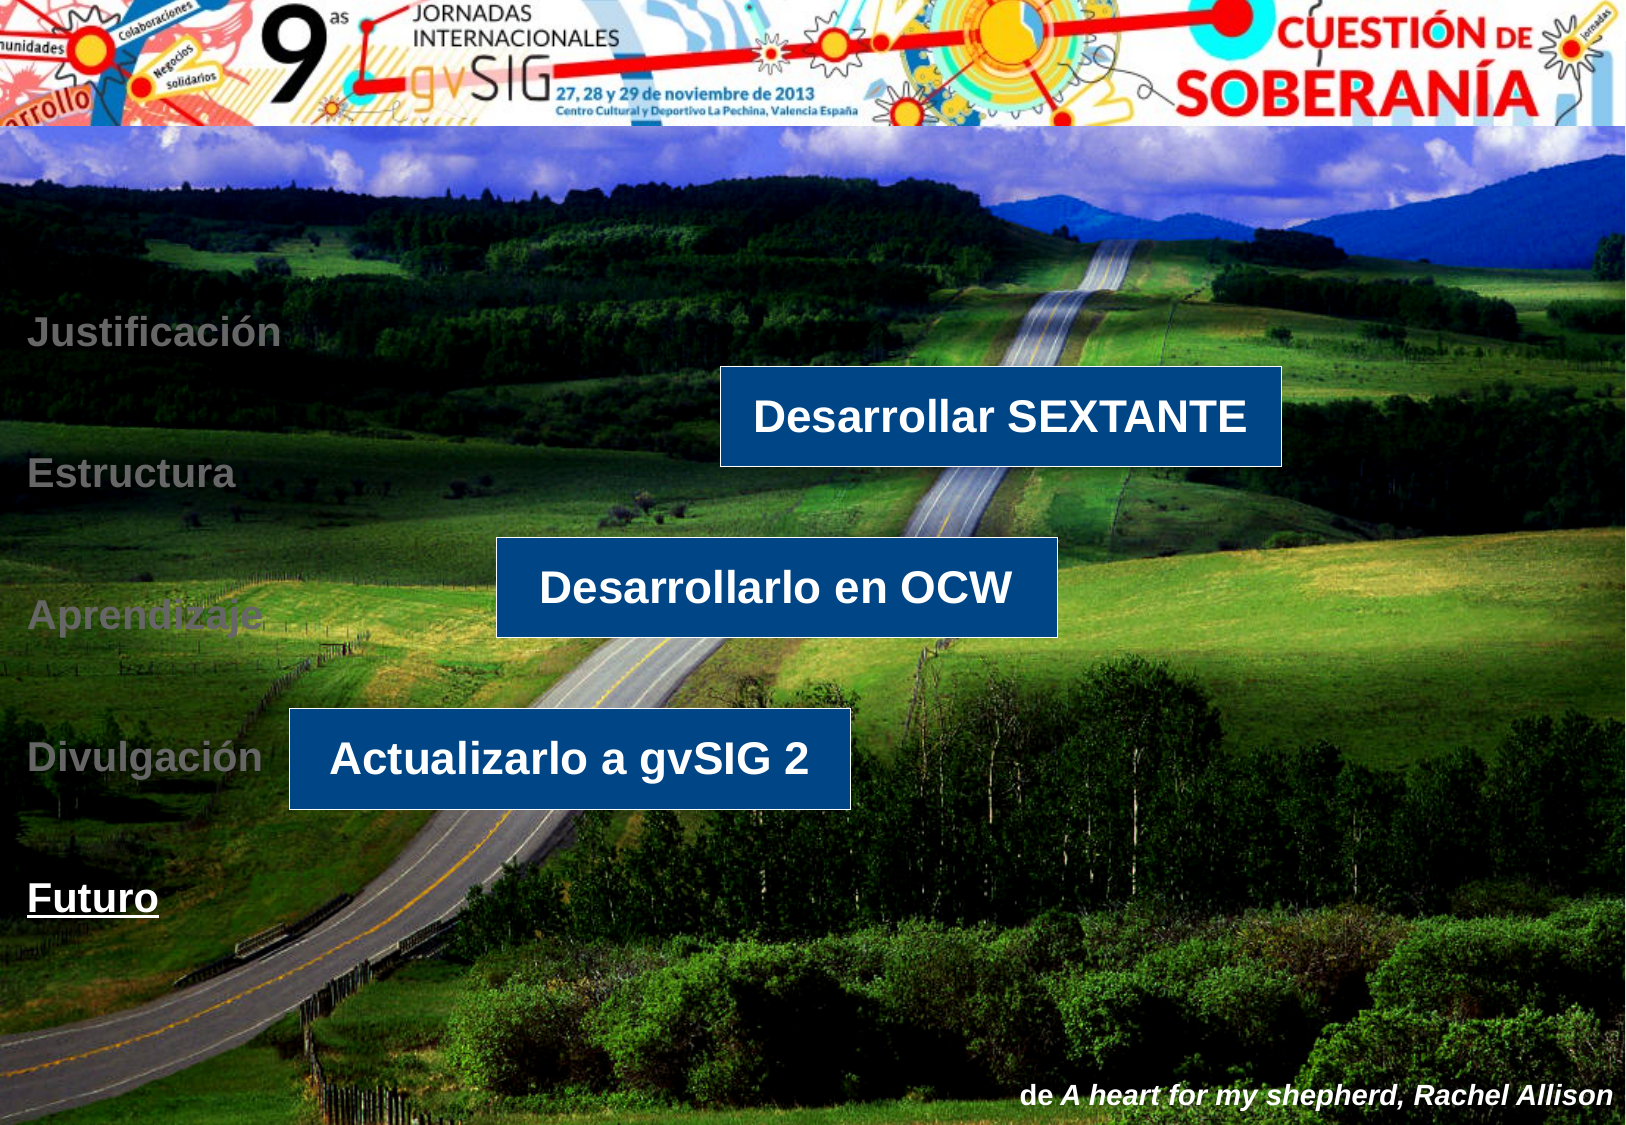

Justificación
Estructura
Aprendizaje
Divulgación
Futuro
Desarrollar SEXTANTE
Desarrollarlo en OCW
Actualizarlo a gvSIG 2
de A heart for my shepherd, Rachel Allison